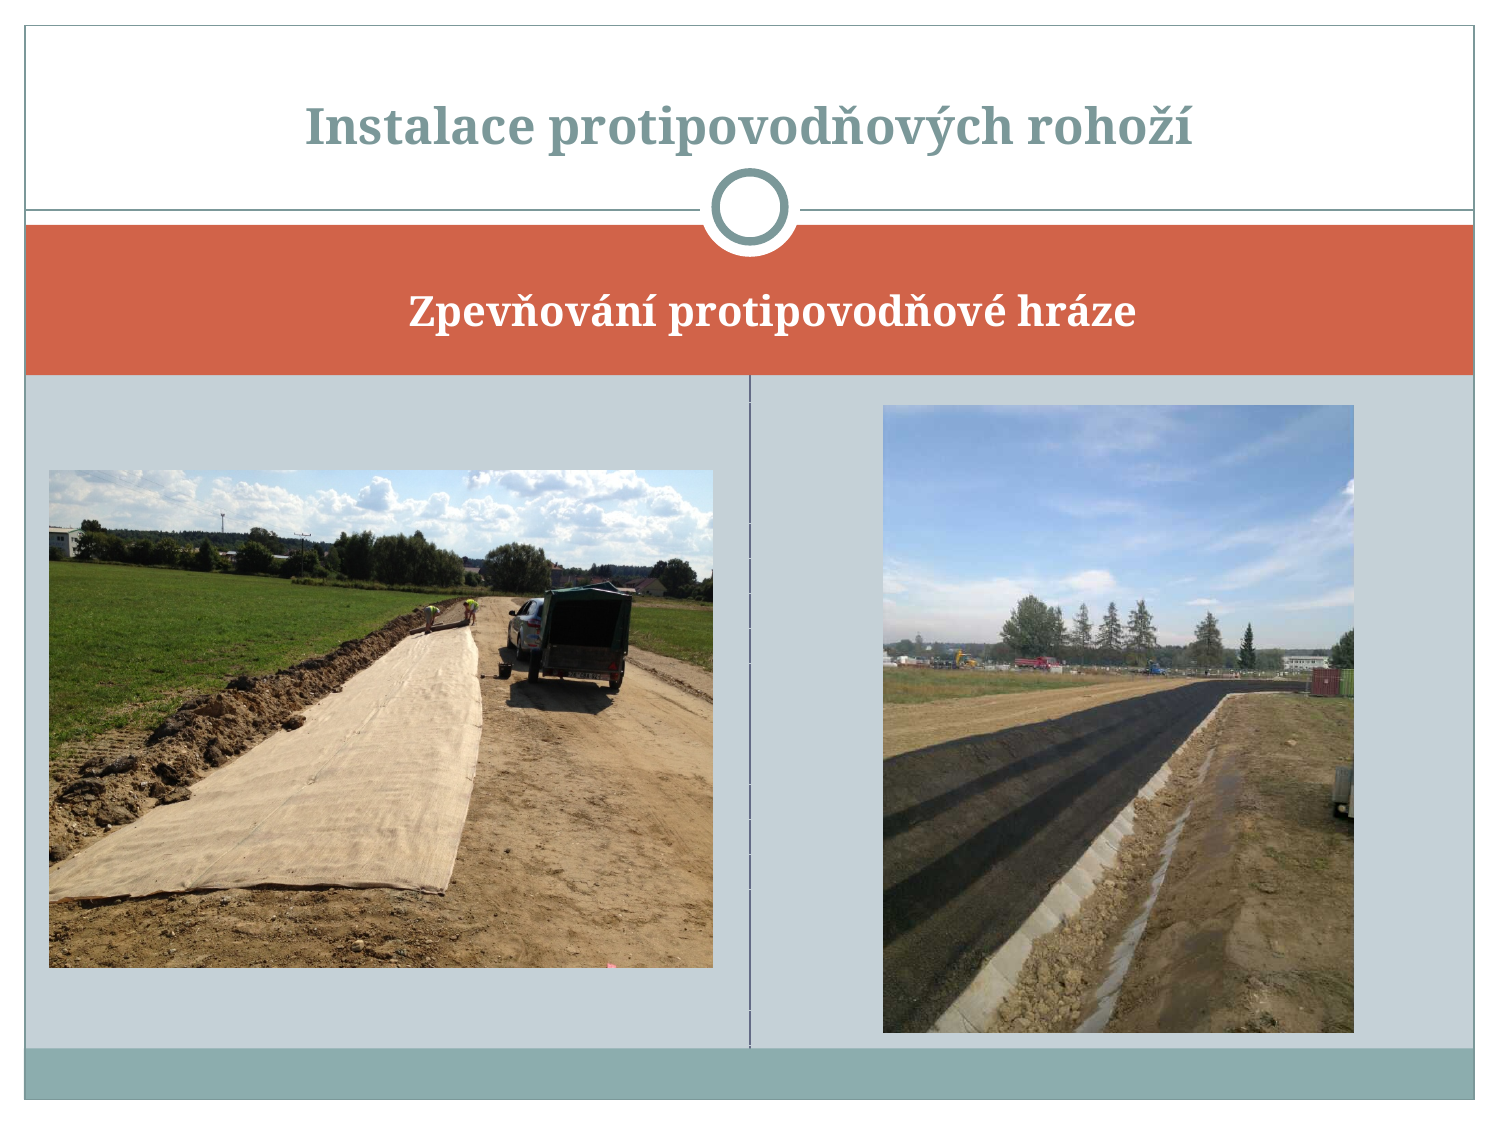

Instalace protipovodňových rohoží
# Zpevňování protipovodňové hráze